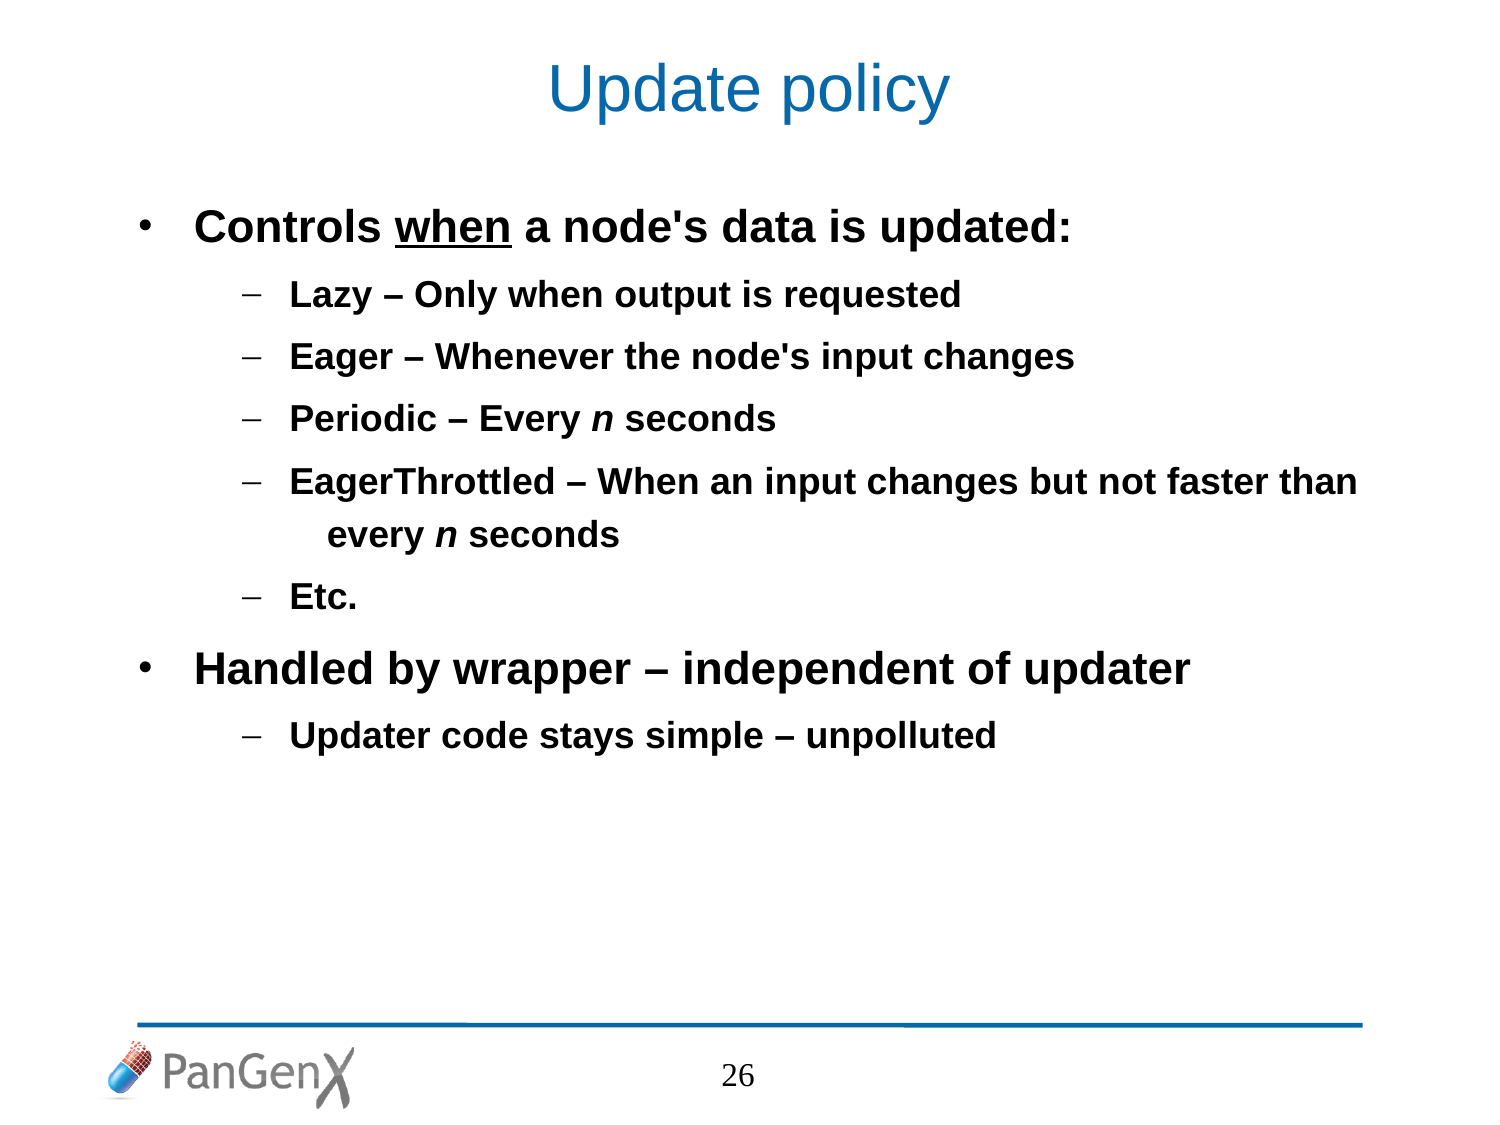

# Update policy
Controls when a node's data is updated:
Lazy – Only when output is requested
Eager – Whenever the node's input changes
Periodic – Every n seconds
EagerThrottled – When an input changes but not faster than every n seconds
Etc.
Handled by wrapper – independent of updater
Updater code stays simple – unpolluted
26